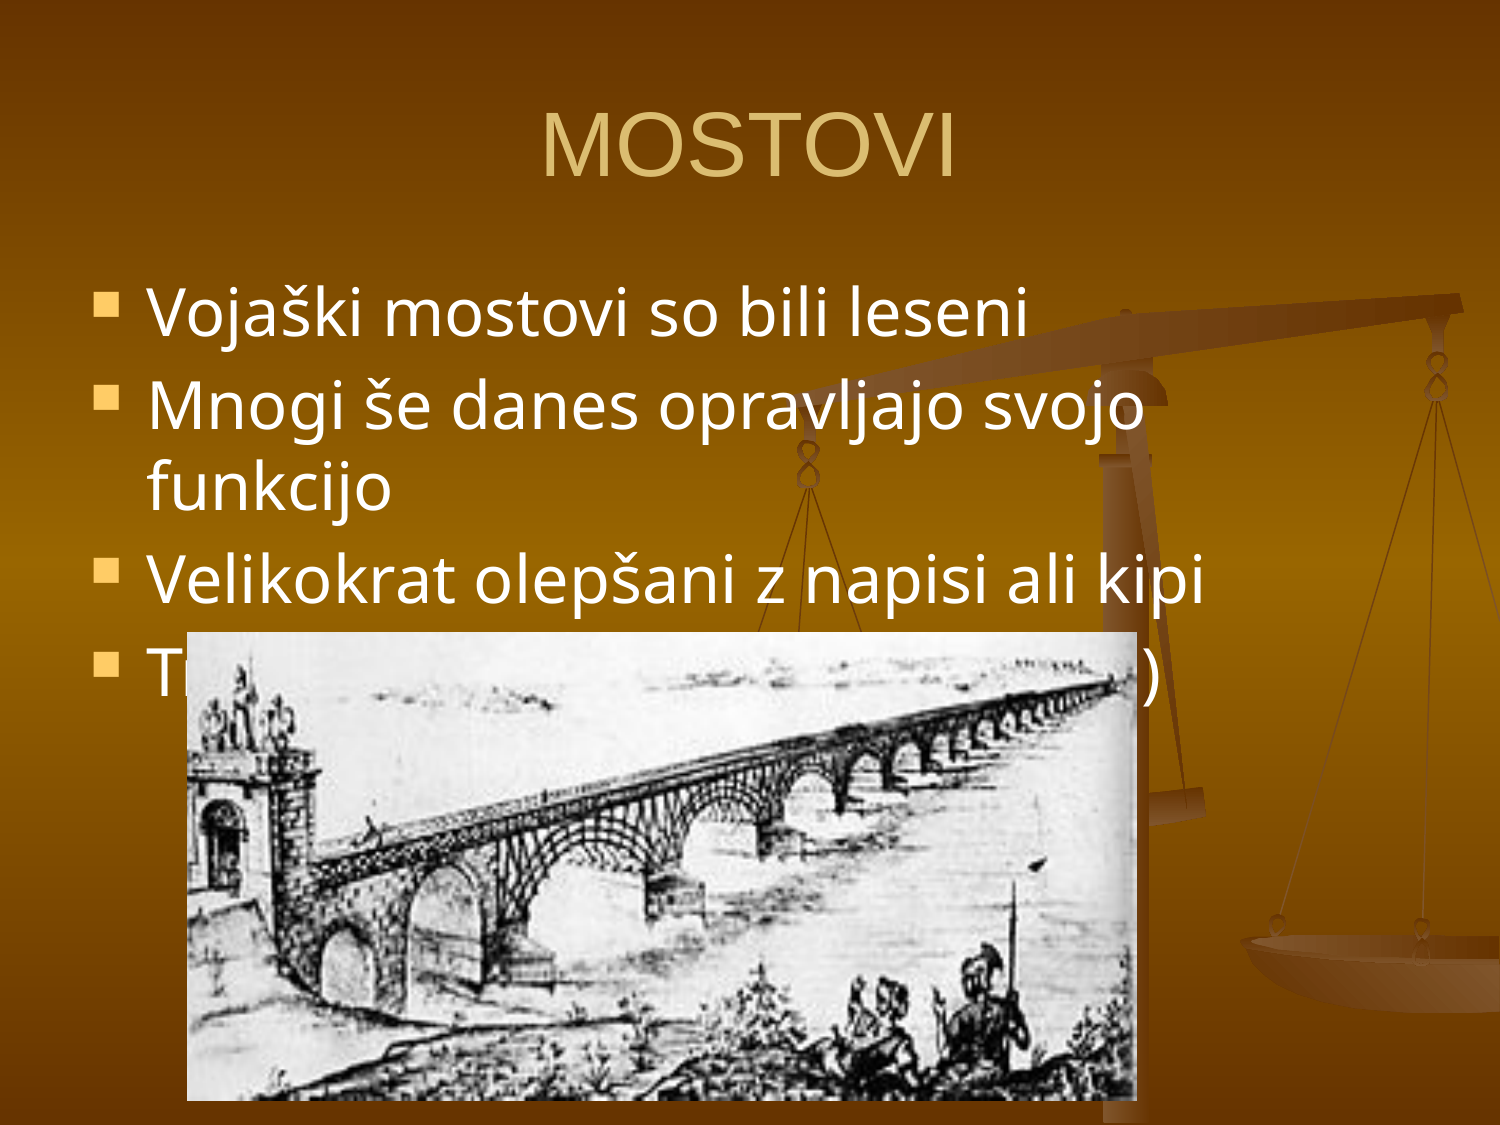

# MOSTOVI
Vojaški mostovi so bili leseni
Mnogi še danes opravljajo svojo funkcijo
Velikokrat olepšani z napisi ali kipi
Trajanov most čez Donavo (50m)